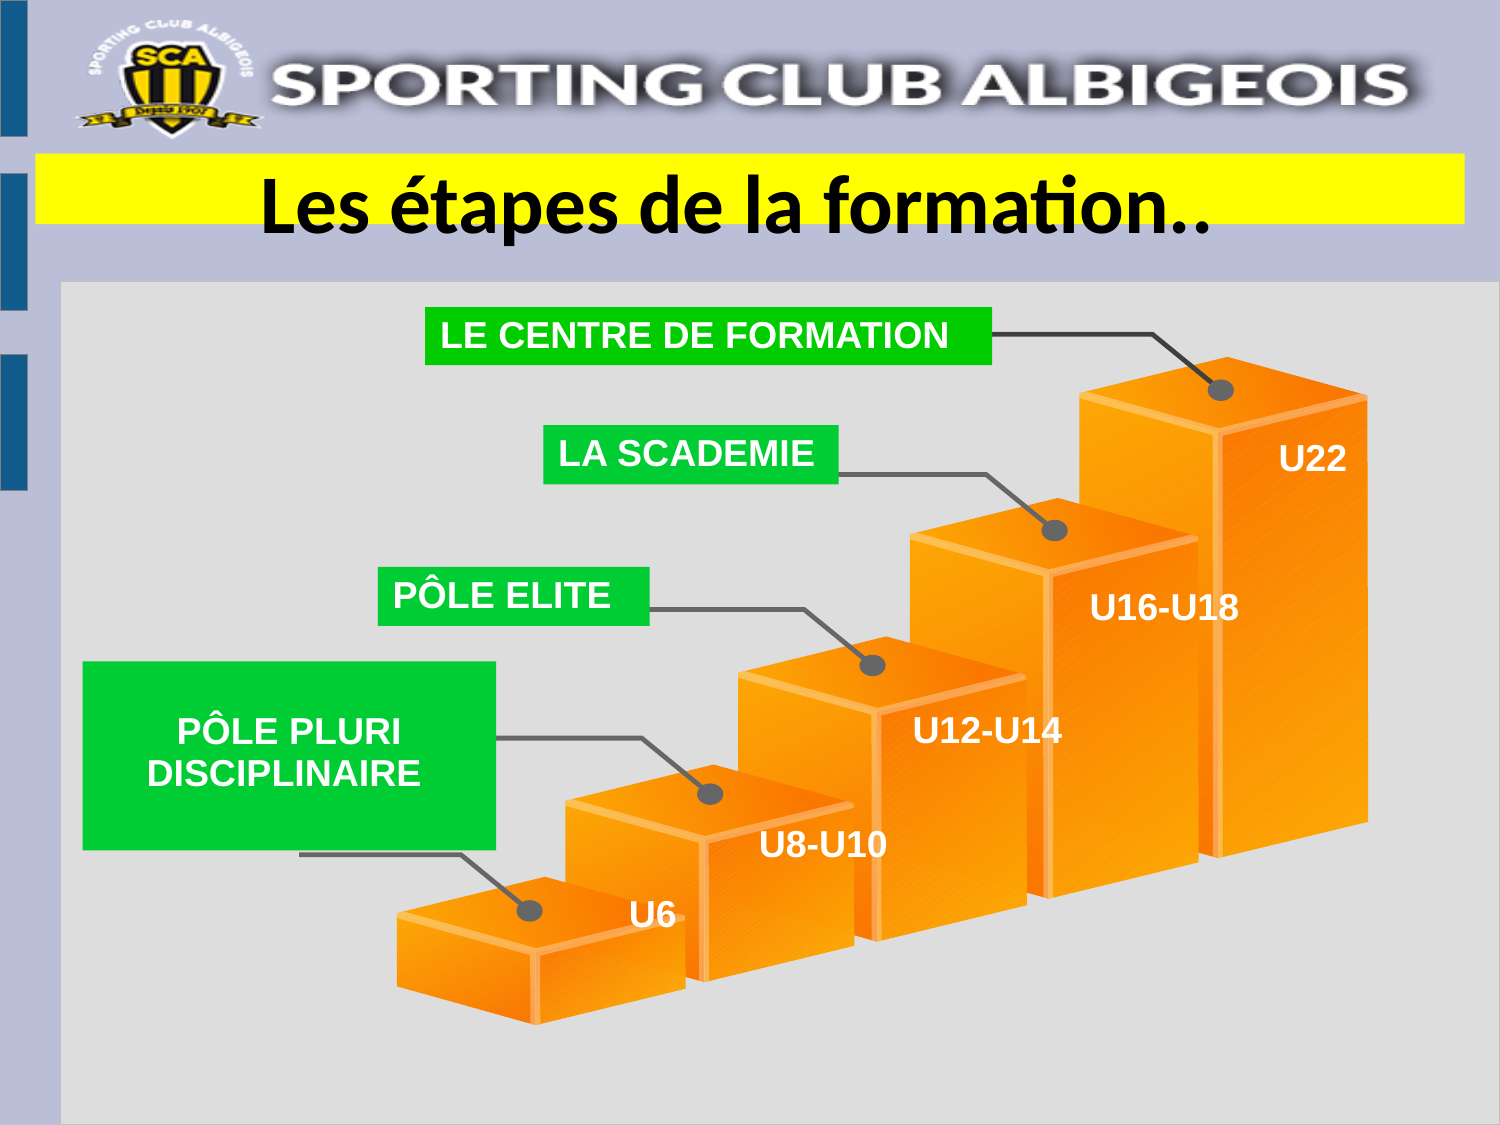

Les étapes de la formation..
LE CENTRE DE FORMATION
LA SCADEMIE
U22
PÔLE ELITE
U16-U18
PÔLE PLURI DISCIPLINAIRE
U12-U14
U8-U10
U6